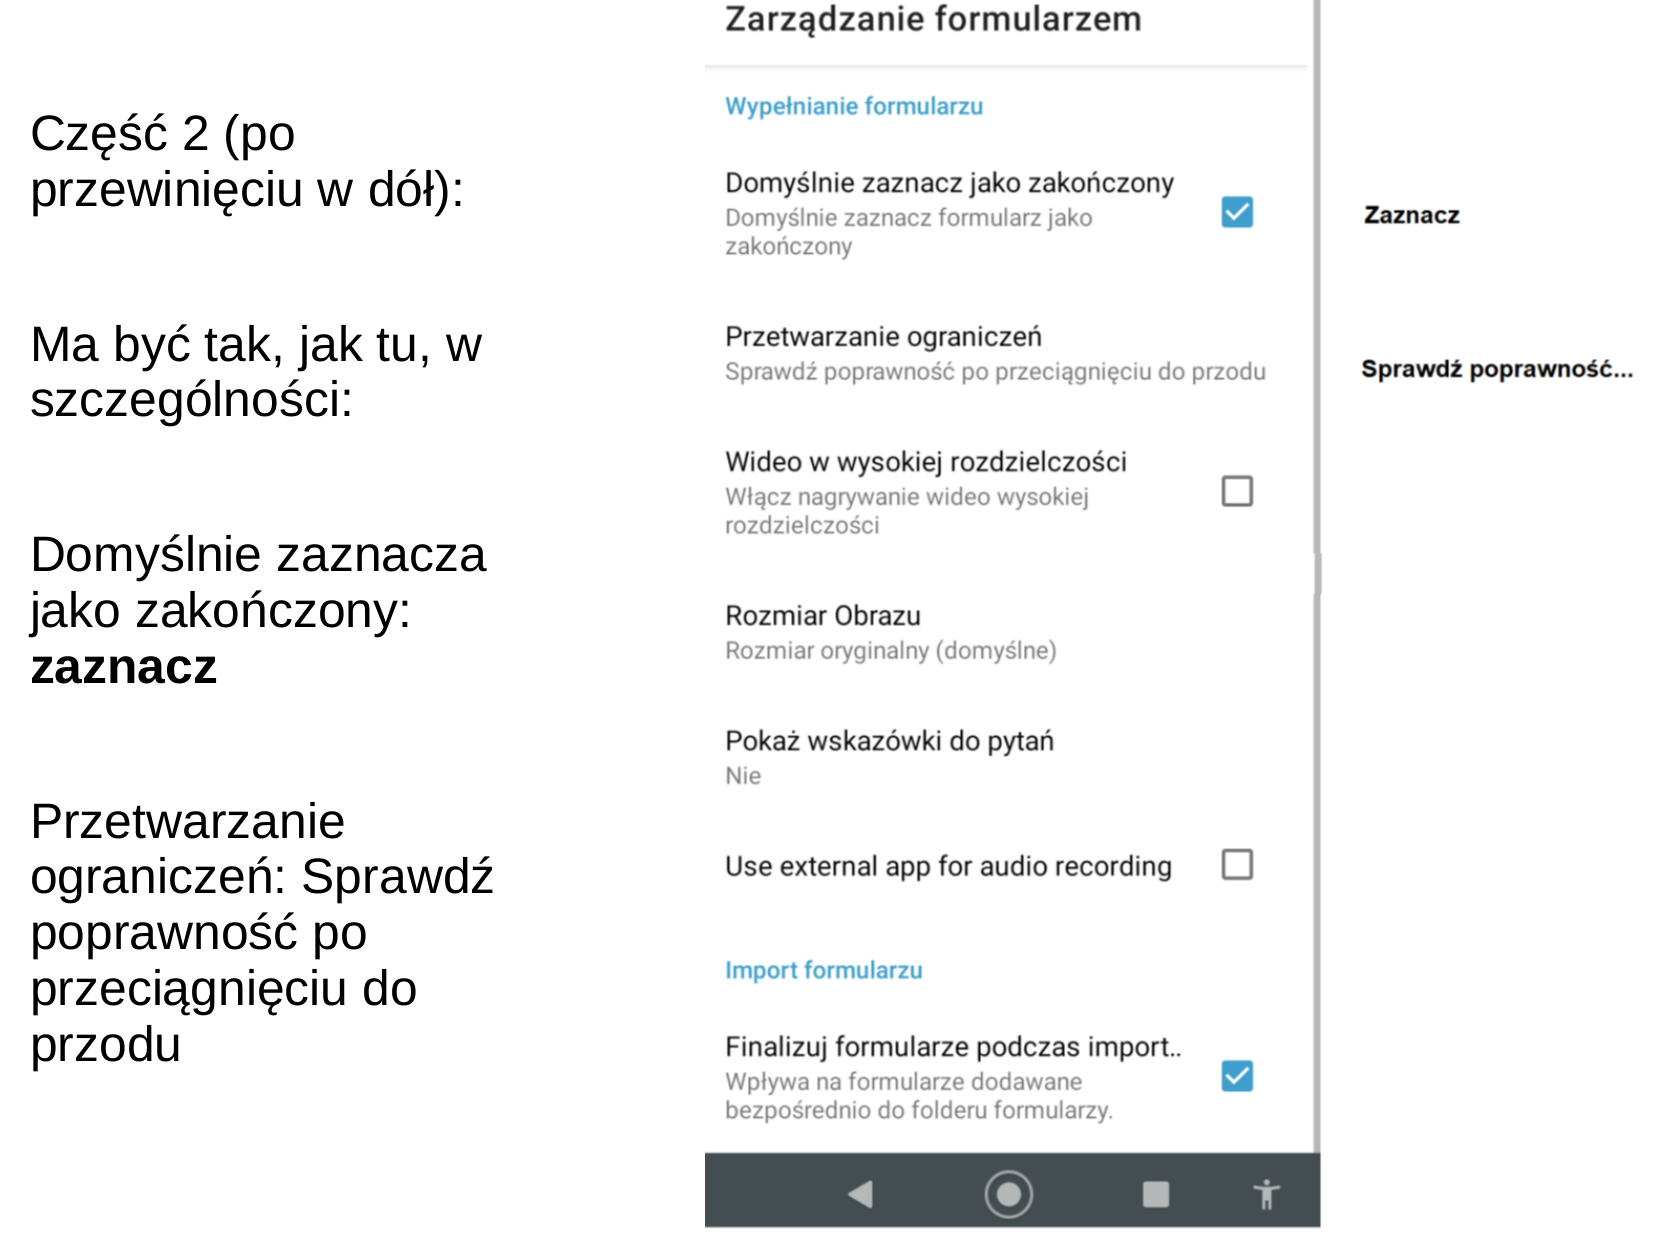

# Część 2 (po przewinięciu w dół):
Ma być tak, jak tu, w szczególności:
Domyślnie zaznacza jako zakończony: zaznacz
Przetwarzanie ograniczeń: Sprawdź poprawność po przeciągnięciu do przodu
32